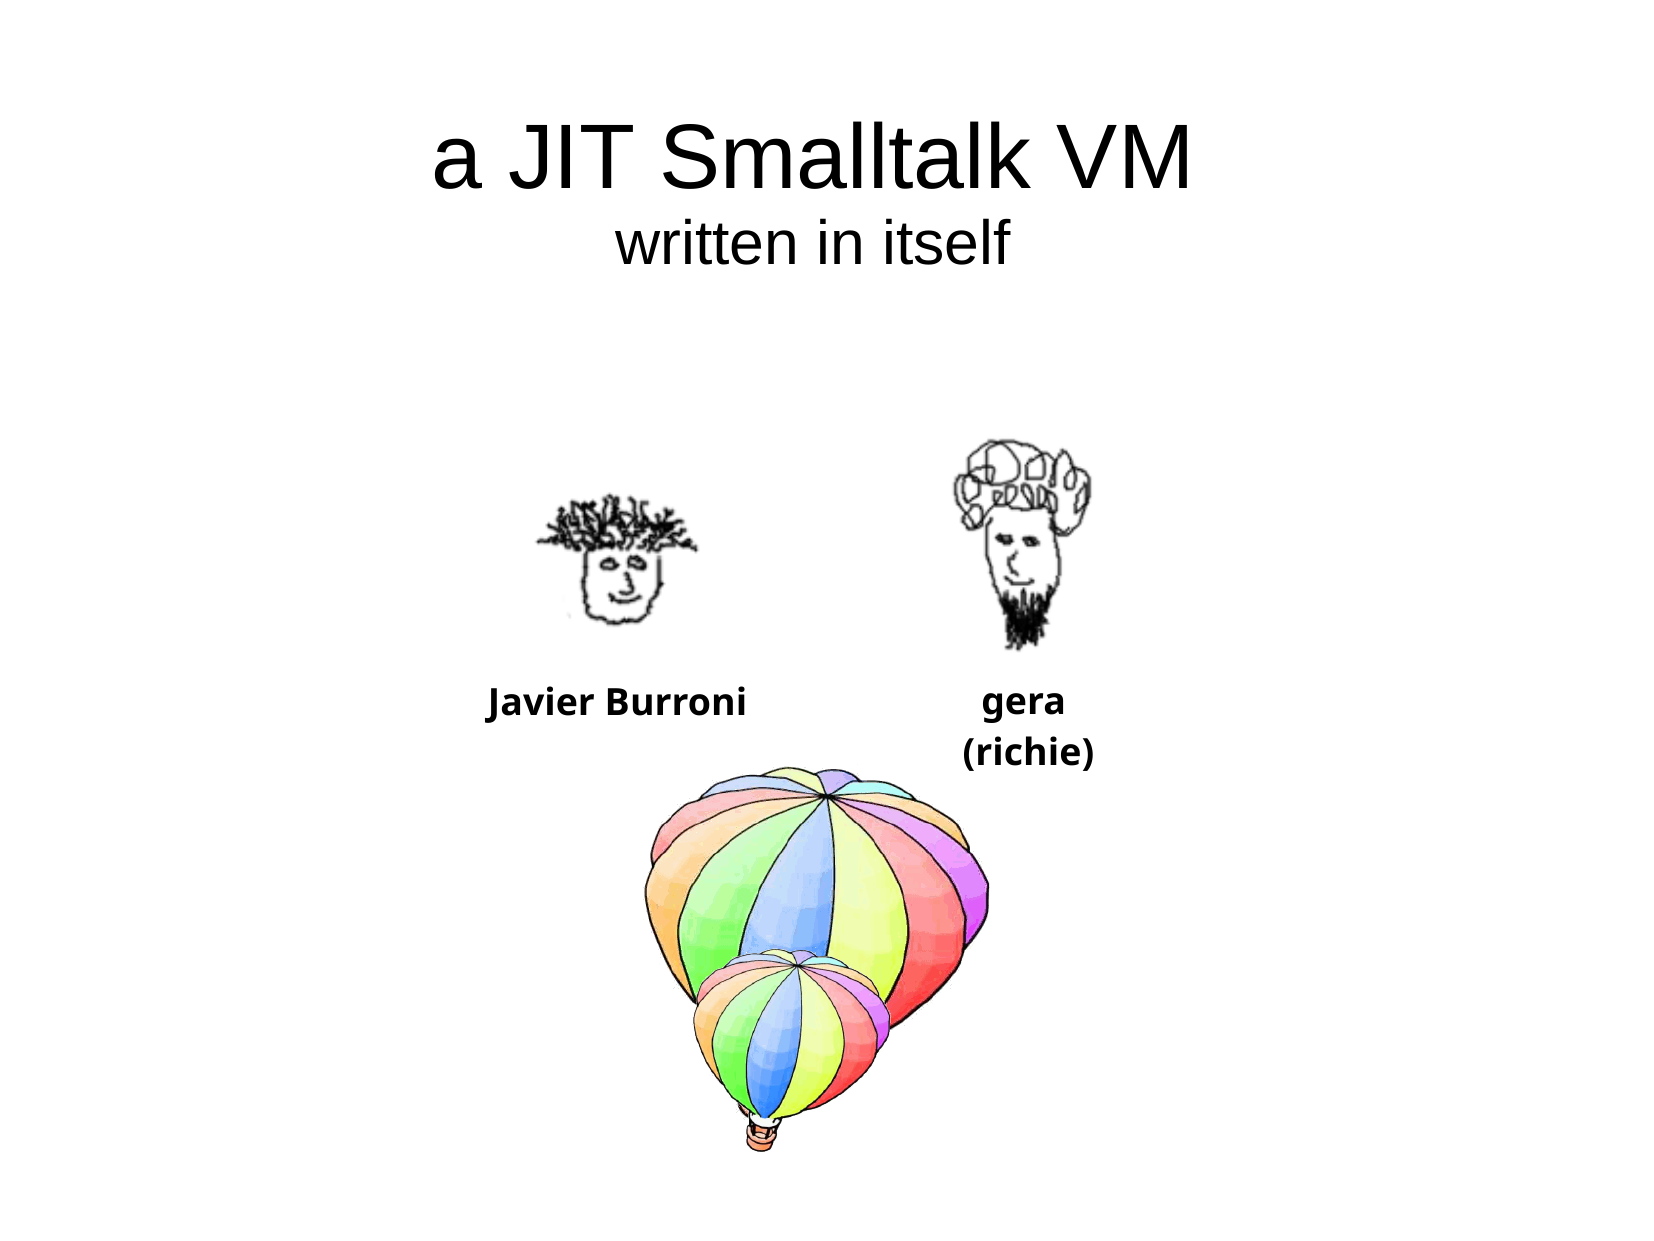

a JIT Smalltalk VM
written in itself
gera
 (richie)
Javier Burroni